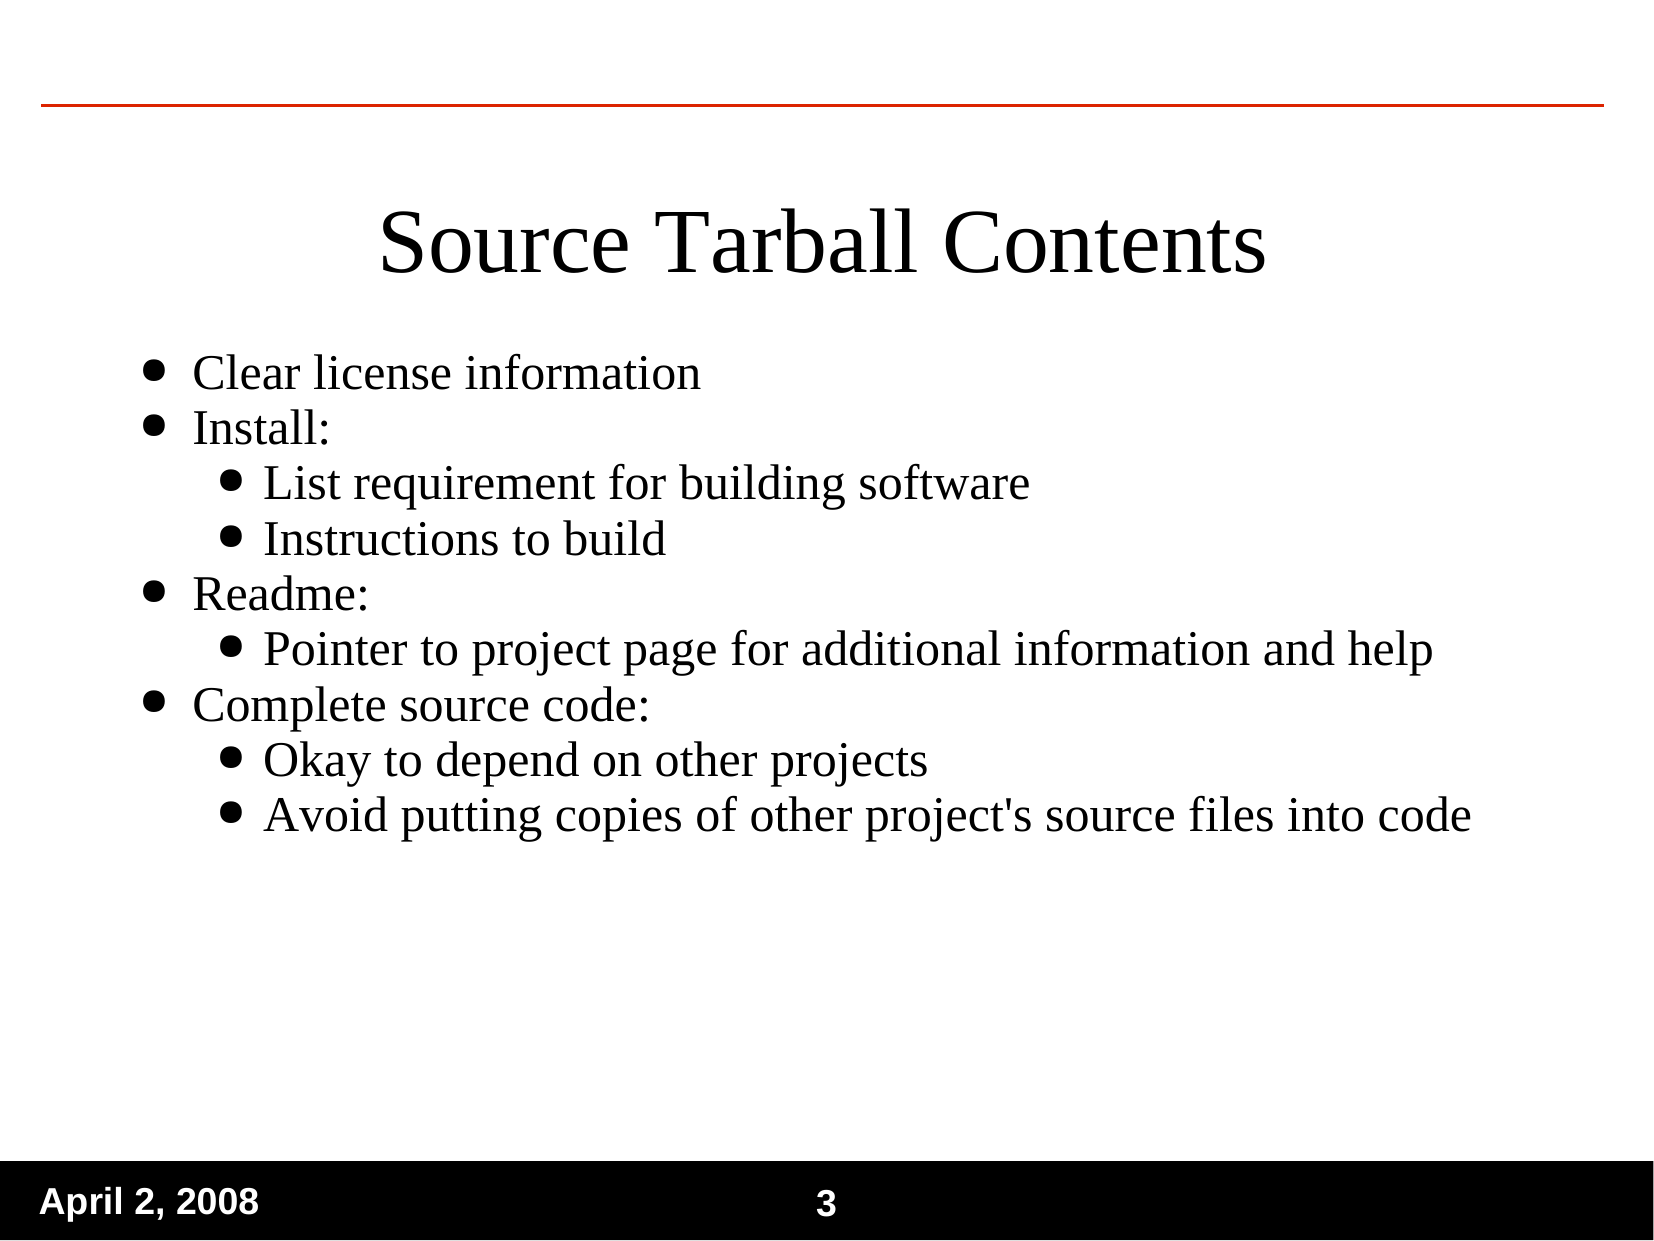

# Source Tarball Contents
Clear license information
Install:
List requirement for building software
Instructions to build
Readme:
Pointer to project page for additional information and help
Complete source code:
Okay to depend on other projects
Avoid putting copies of other project's source files into code